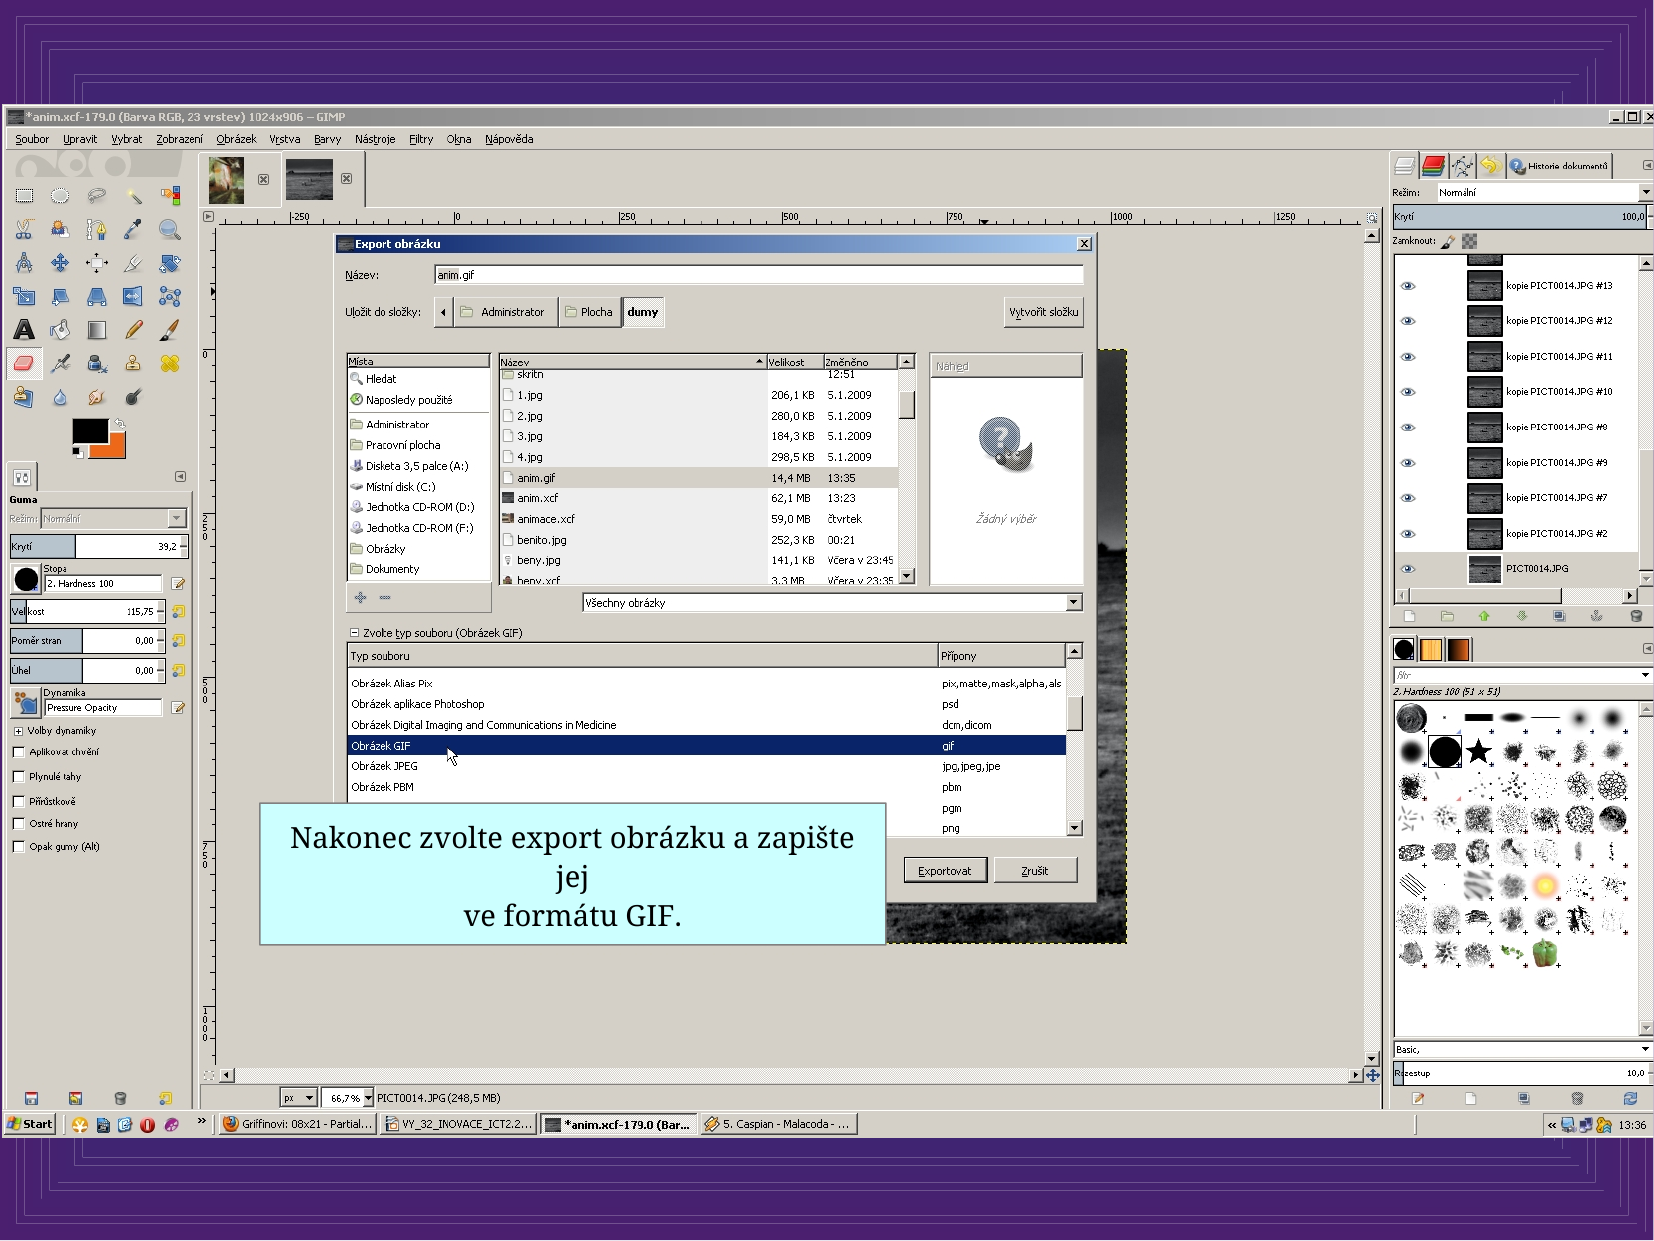

Nakonec zvolte export obrázku a zapište jej
ve formátu GIF.